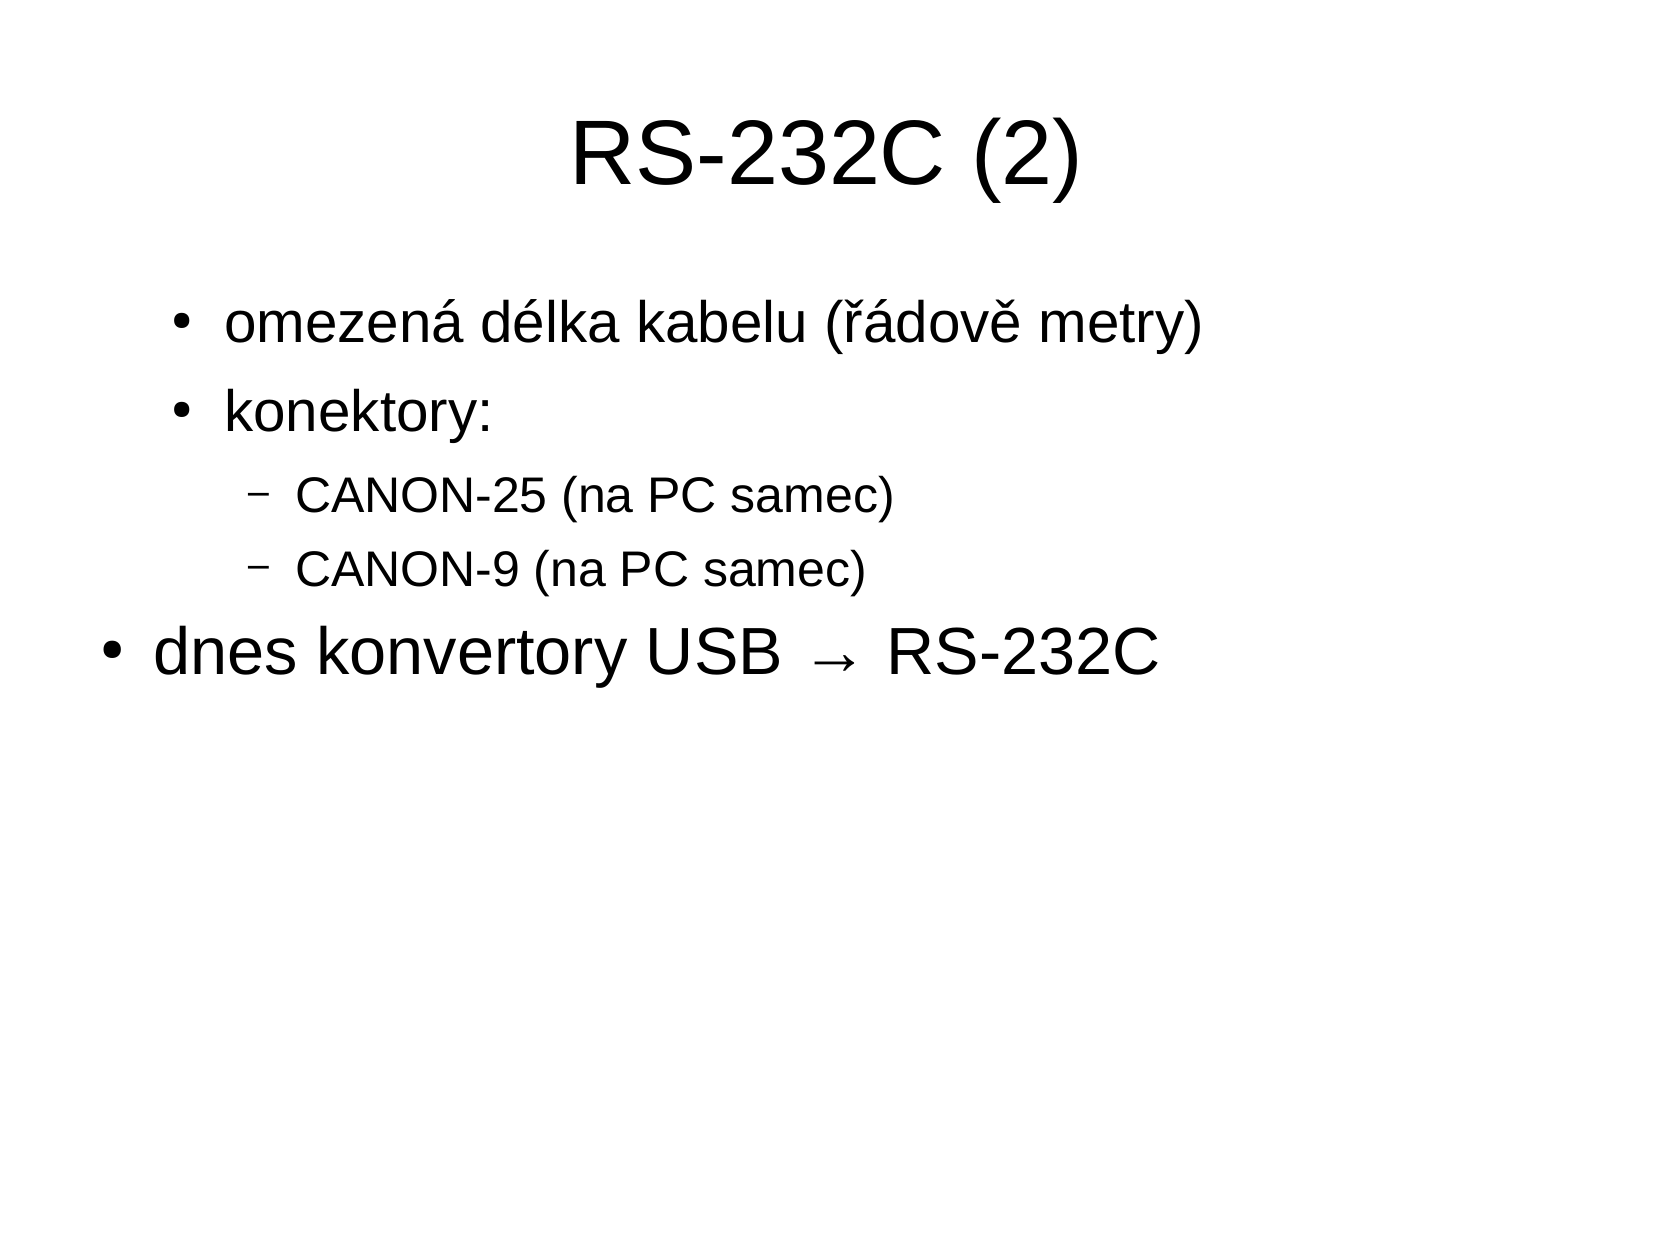

# RS-232C (2)
omezená délka kabelu (řádově metry)
konektory:
CANON-25 (na PC samec)
CANON-9 (na PC samec)
dnes konvertory USB → RS-232C